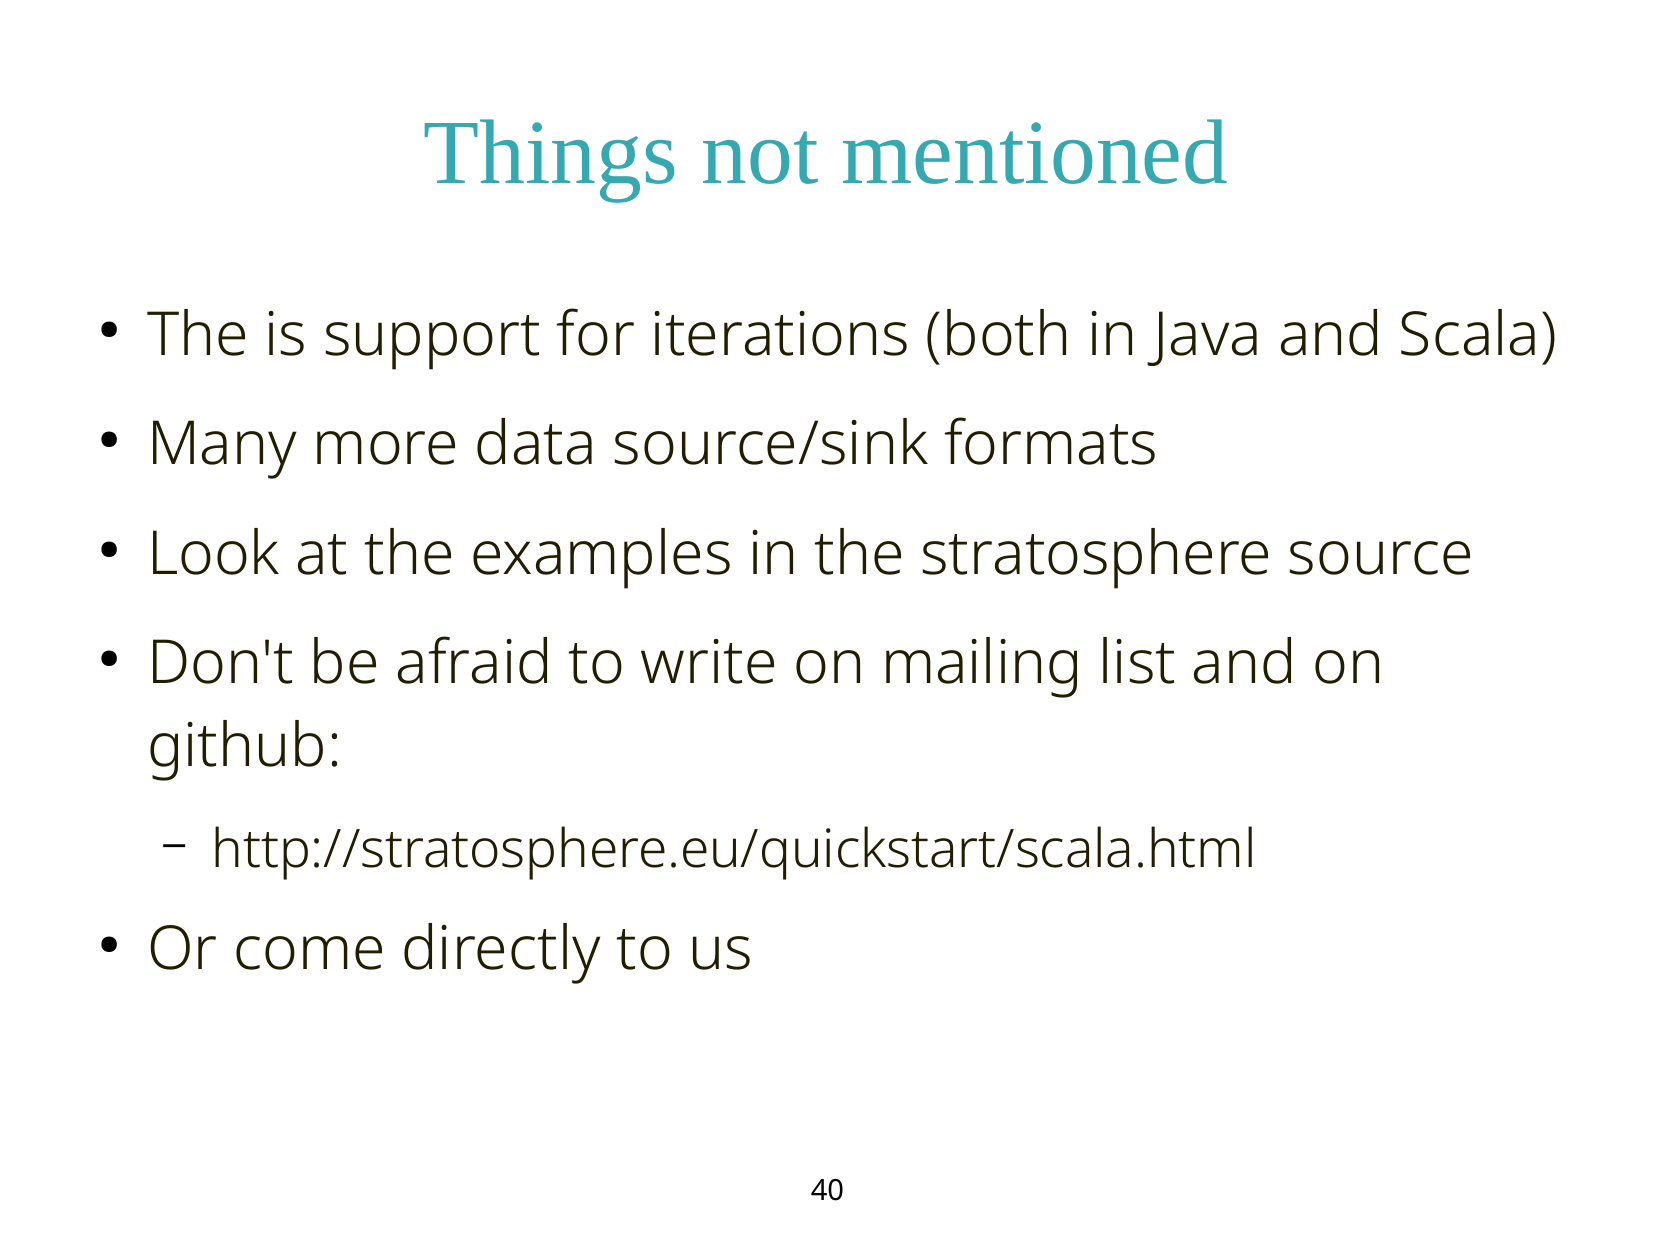

# Things not mentioned
The is support for iterations (both in Java and Scala)
Many more data source/sink formats
Look at the examples in the stratosphere source
Don't be afraid to write on mailing list and on github:
http://stratosphere.eu/quickstart/scala.html
Or come directly to us
40